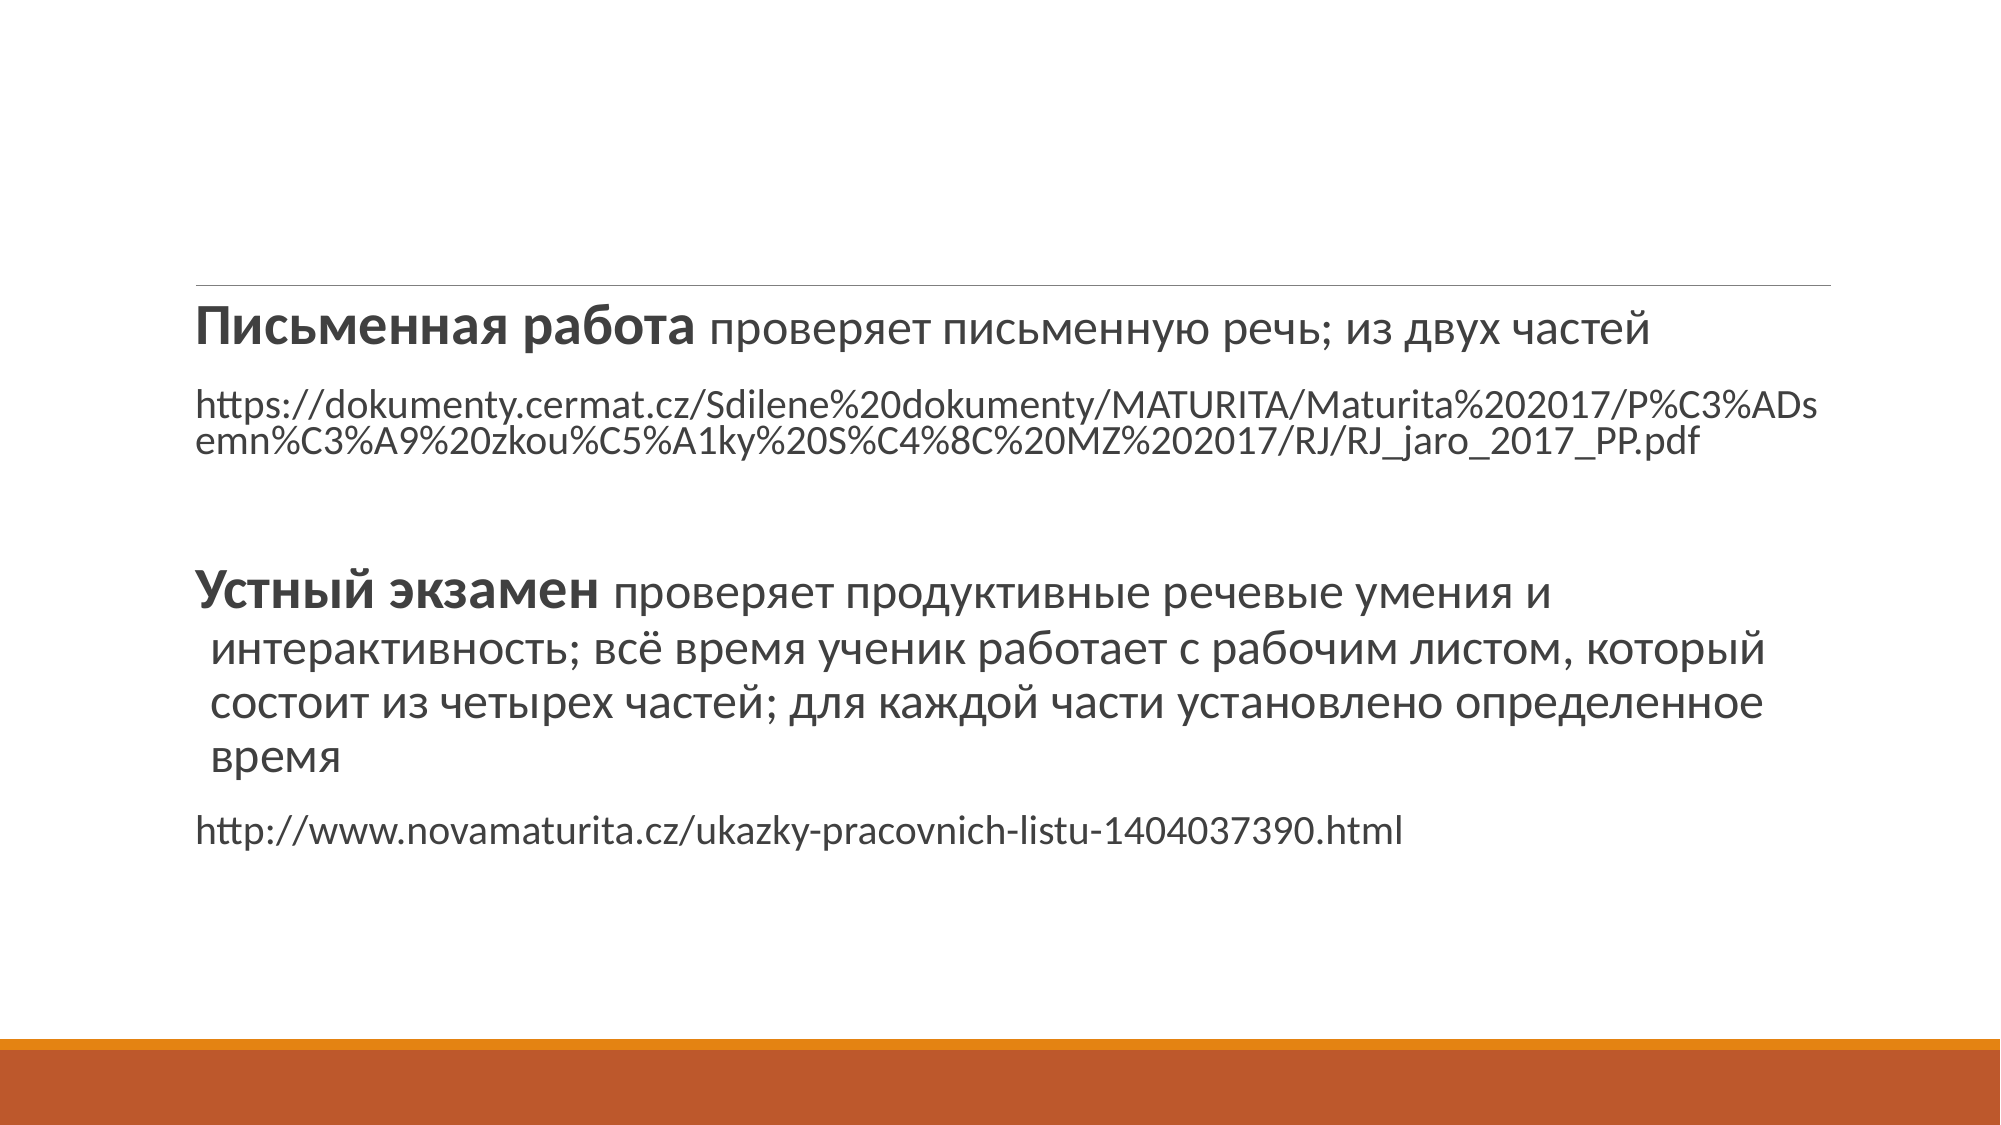

#
Письменная работа проверяет письменную речь; из двух частей
https://dokumenty.cermat.cz/Sdilene%20dokumenty/MATURITA/Maturita%202017/P%C3%ADsemn%C3%A9%20zkou%C5%A1ky%20S%C4%8C%20MZ%202017/RJ/RJ_jaro_2017_PP.pdf
Устный экзамен проверяет продуктивные речевые умения и интерактивность; всё время ученик работает с рабочим листом, который состоит из четырех частей; для каждой части установлено определенное время
http://www.novamaturita.cz/ukazky-pracovnich-listu-1404037390.html